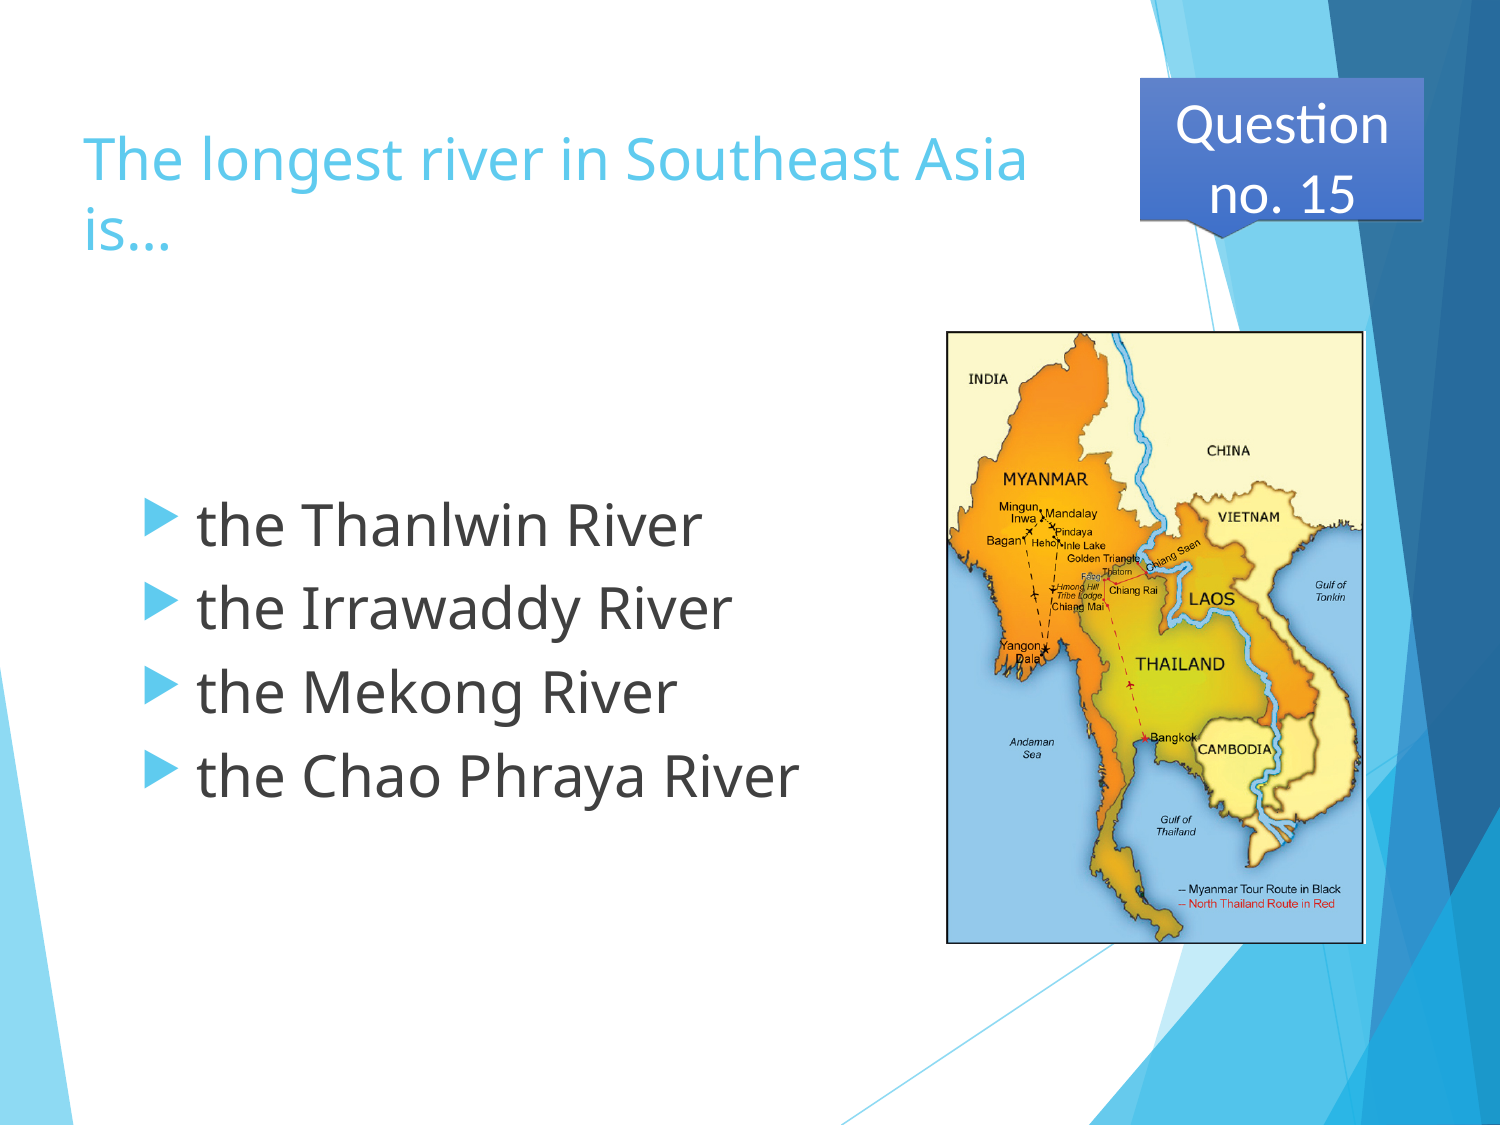

Question no. 15
# The longest river in Southeast Asia is…
the Thanlwin River
the Irrawaddy River
the Mekong River
the Chao Phraya River